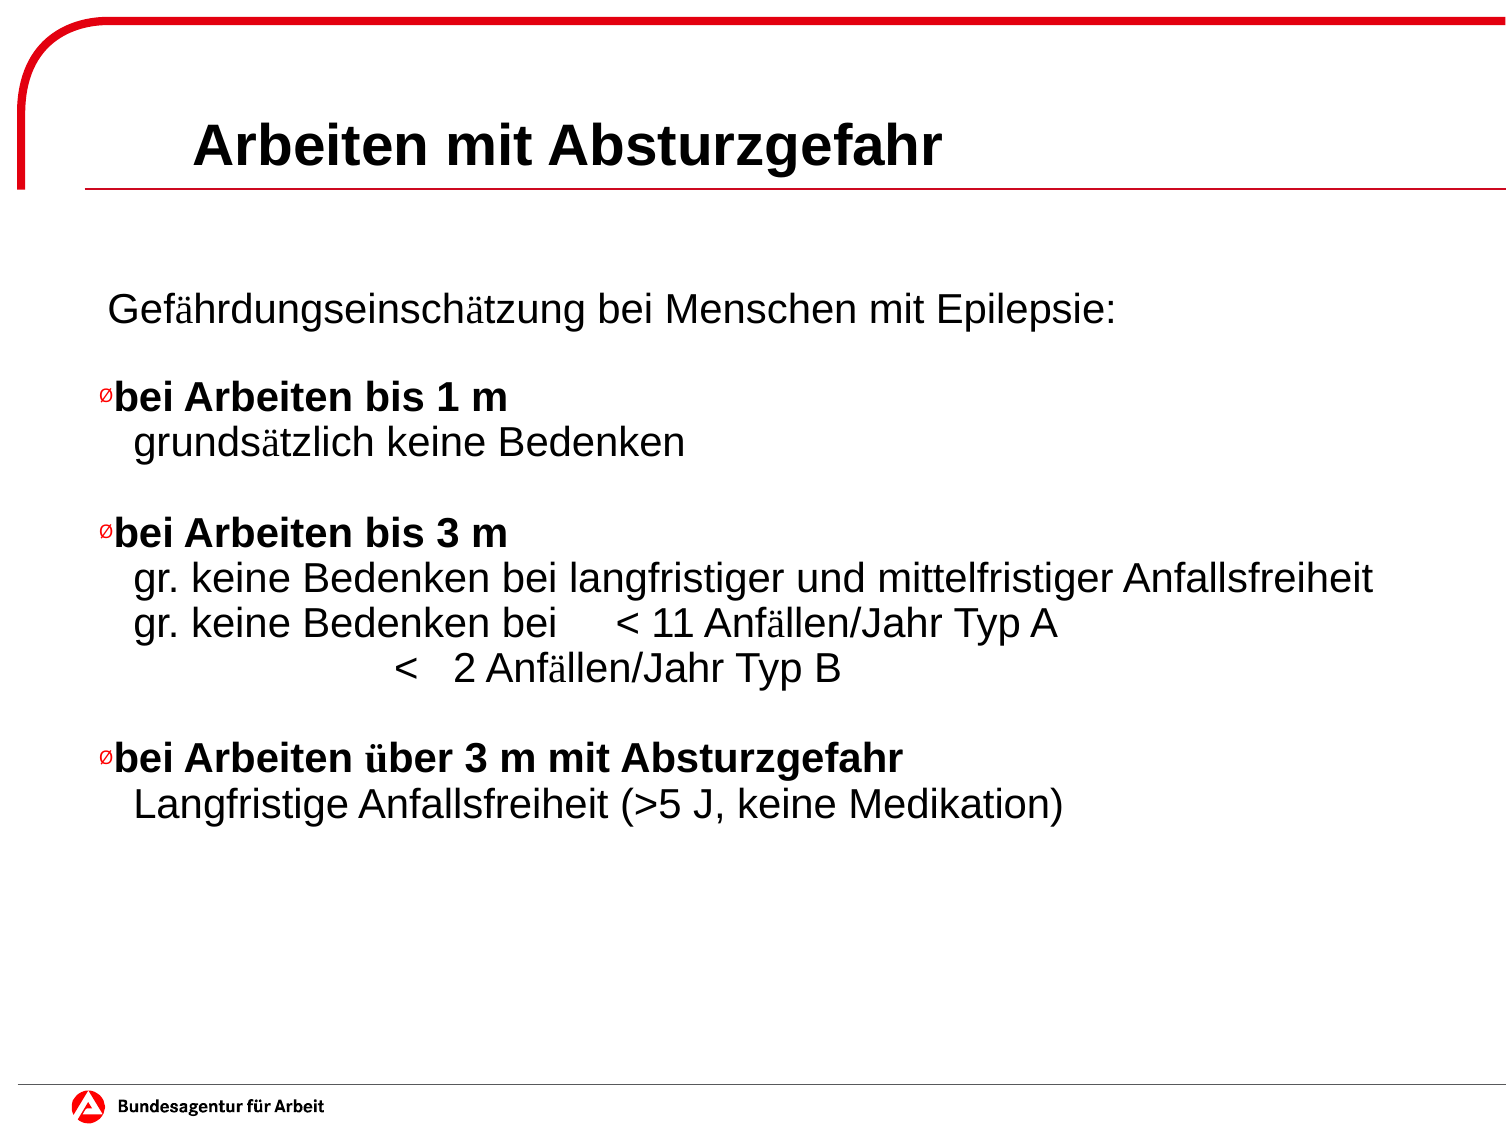

Arbeiten mit Absturzgefahr
Gefährdungseinschätzung bei Menschen mit Epilepsie:
bei Arbeiten bis 1 m
 grundsätzlich keine Bedenken
bei Arbeiten bis 3 m
 gr. keine Bedenken bei langfristiger und mittelfristiger Anfallsfreiheit
 gr. keine Bedenken bei 	< 11 Anfällen/Jahr Typ A
				< 2 Anfällen/Jahr Typ B
bei Arbeiten über 3 m mit Absturzgefahr
 Langfristige Anfallsfreiheit (>5 J, keine Medikation)